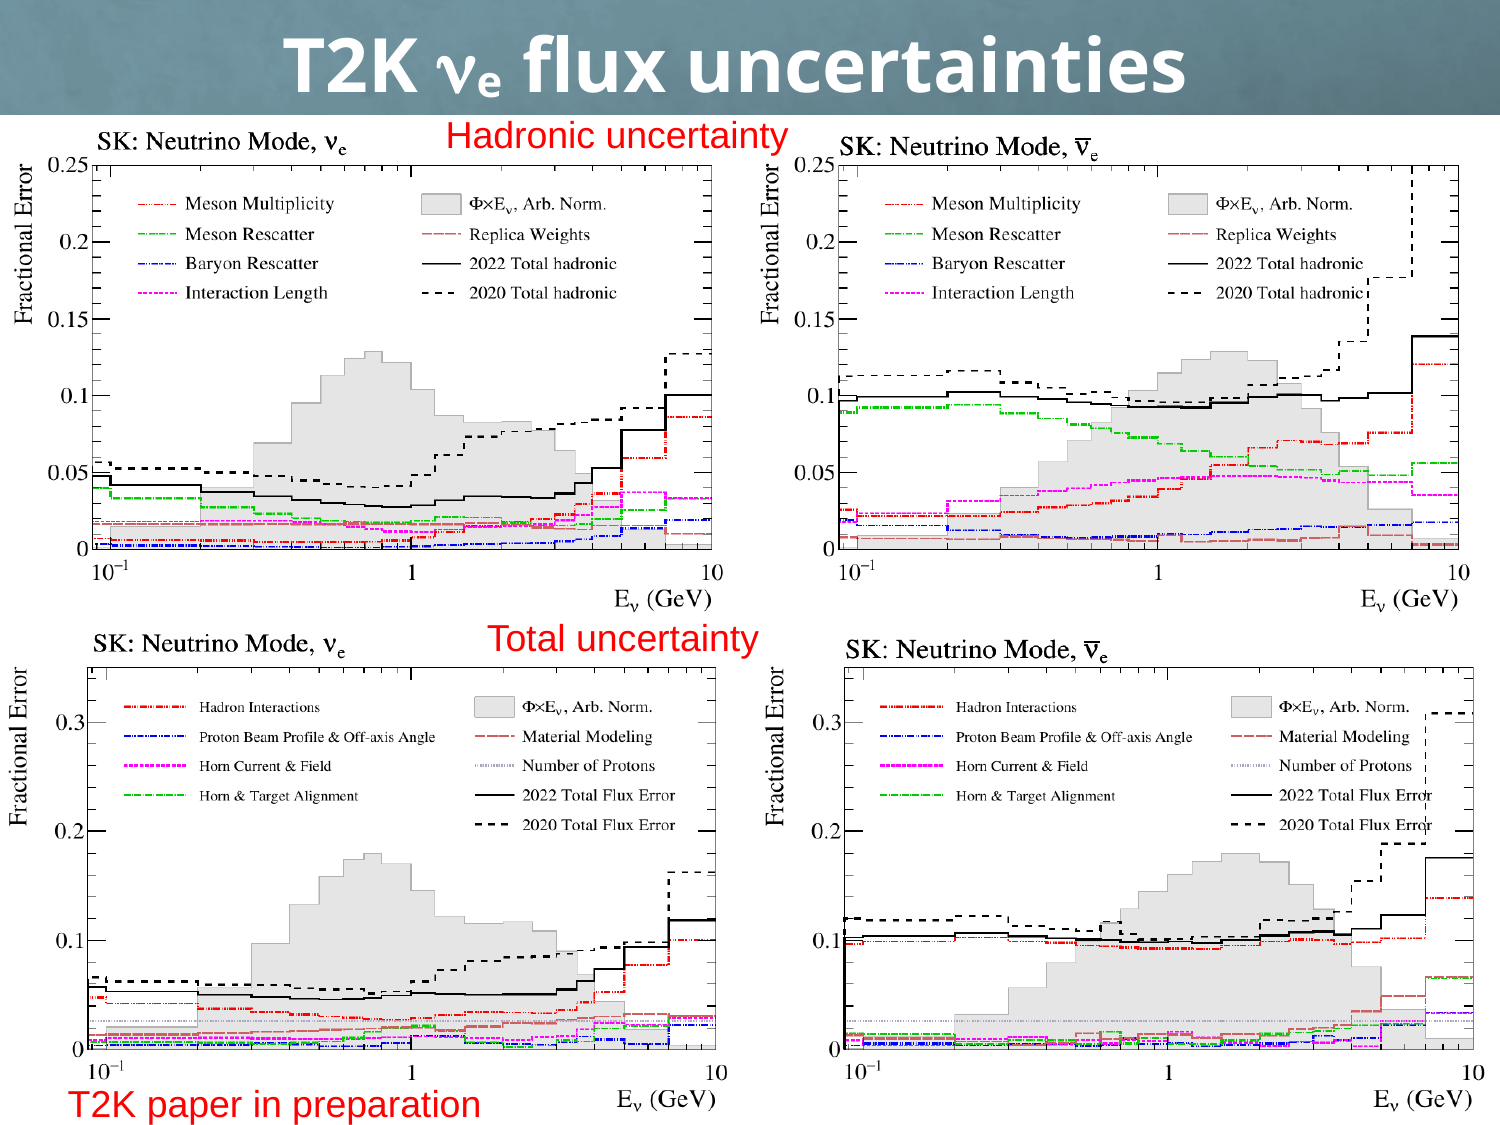

# T2K ne flux uncertainties
Hadronic uncertainty
Total uncertainty
T2K paper in preparation